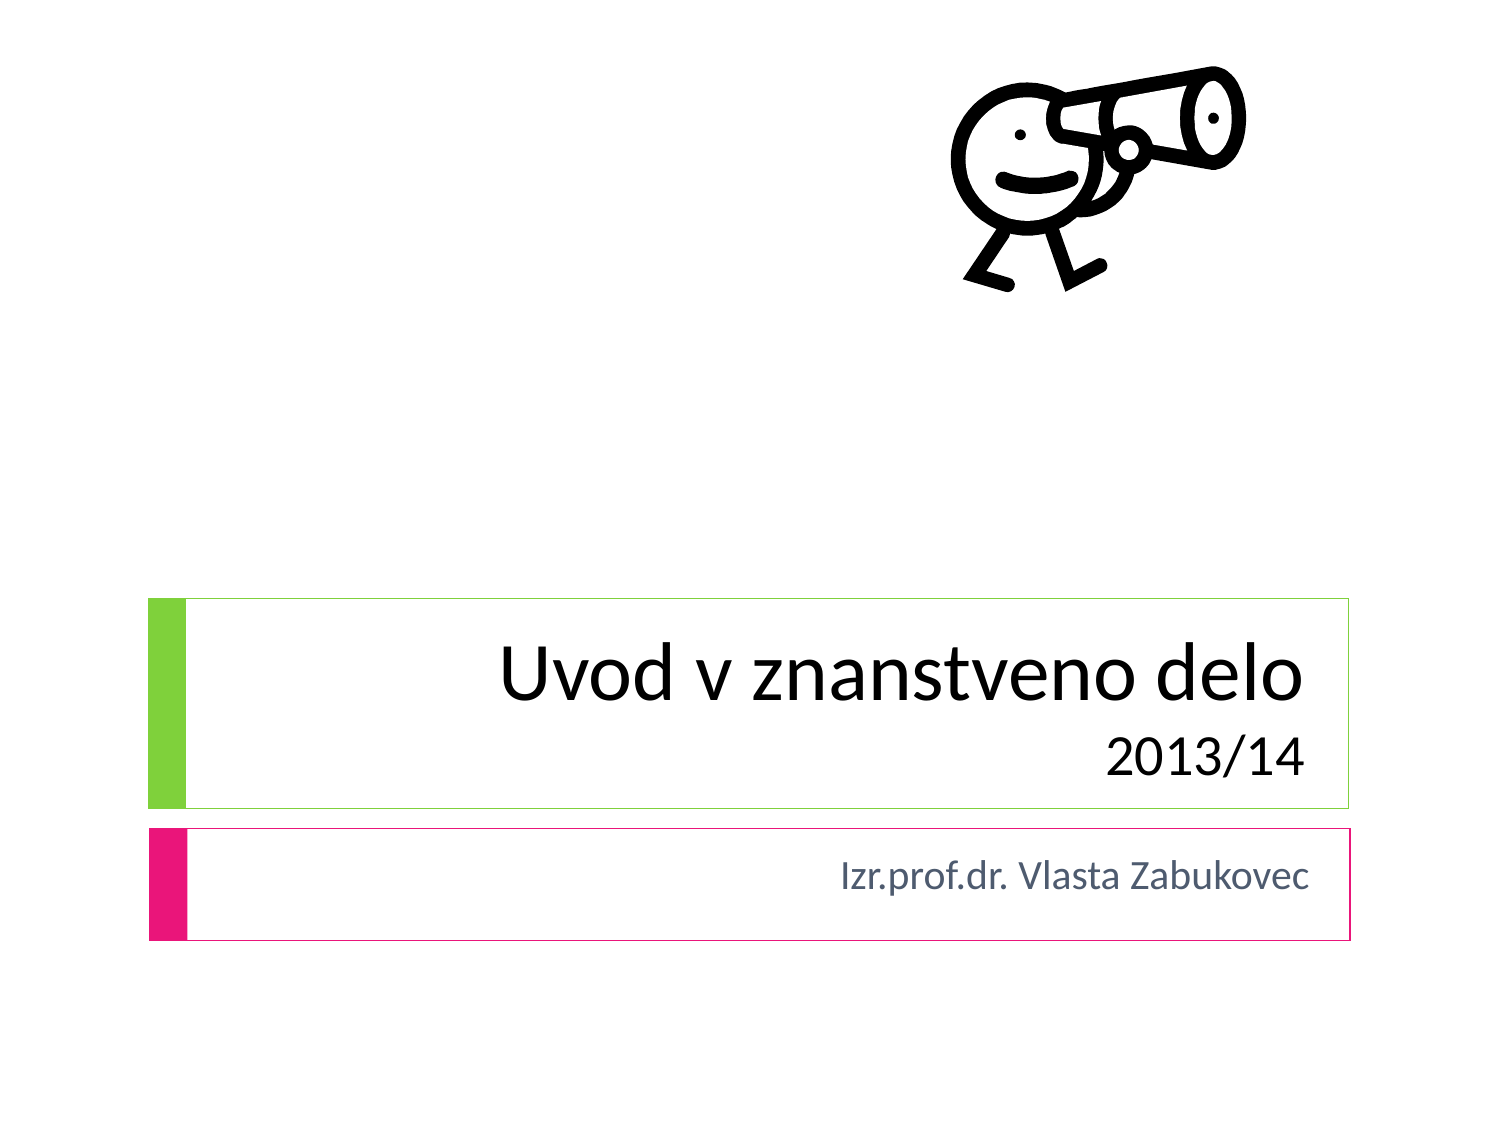

# Uvod v znanstveno delo 2013/14
Izr.prof.dr. Vlasta Zabukovec